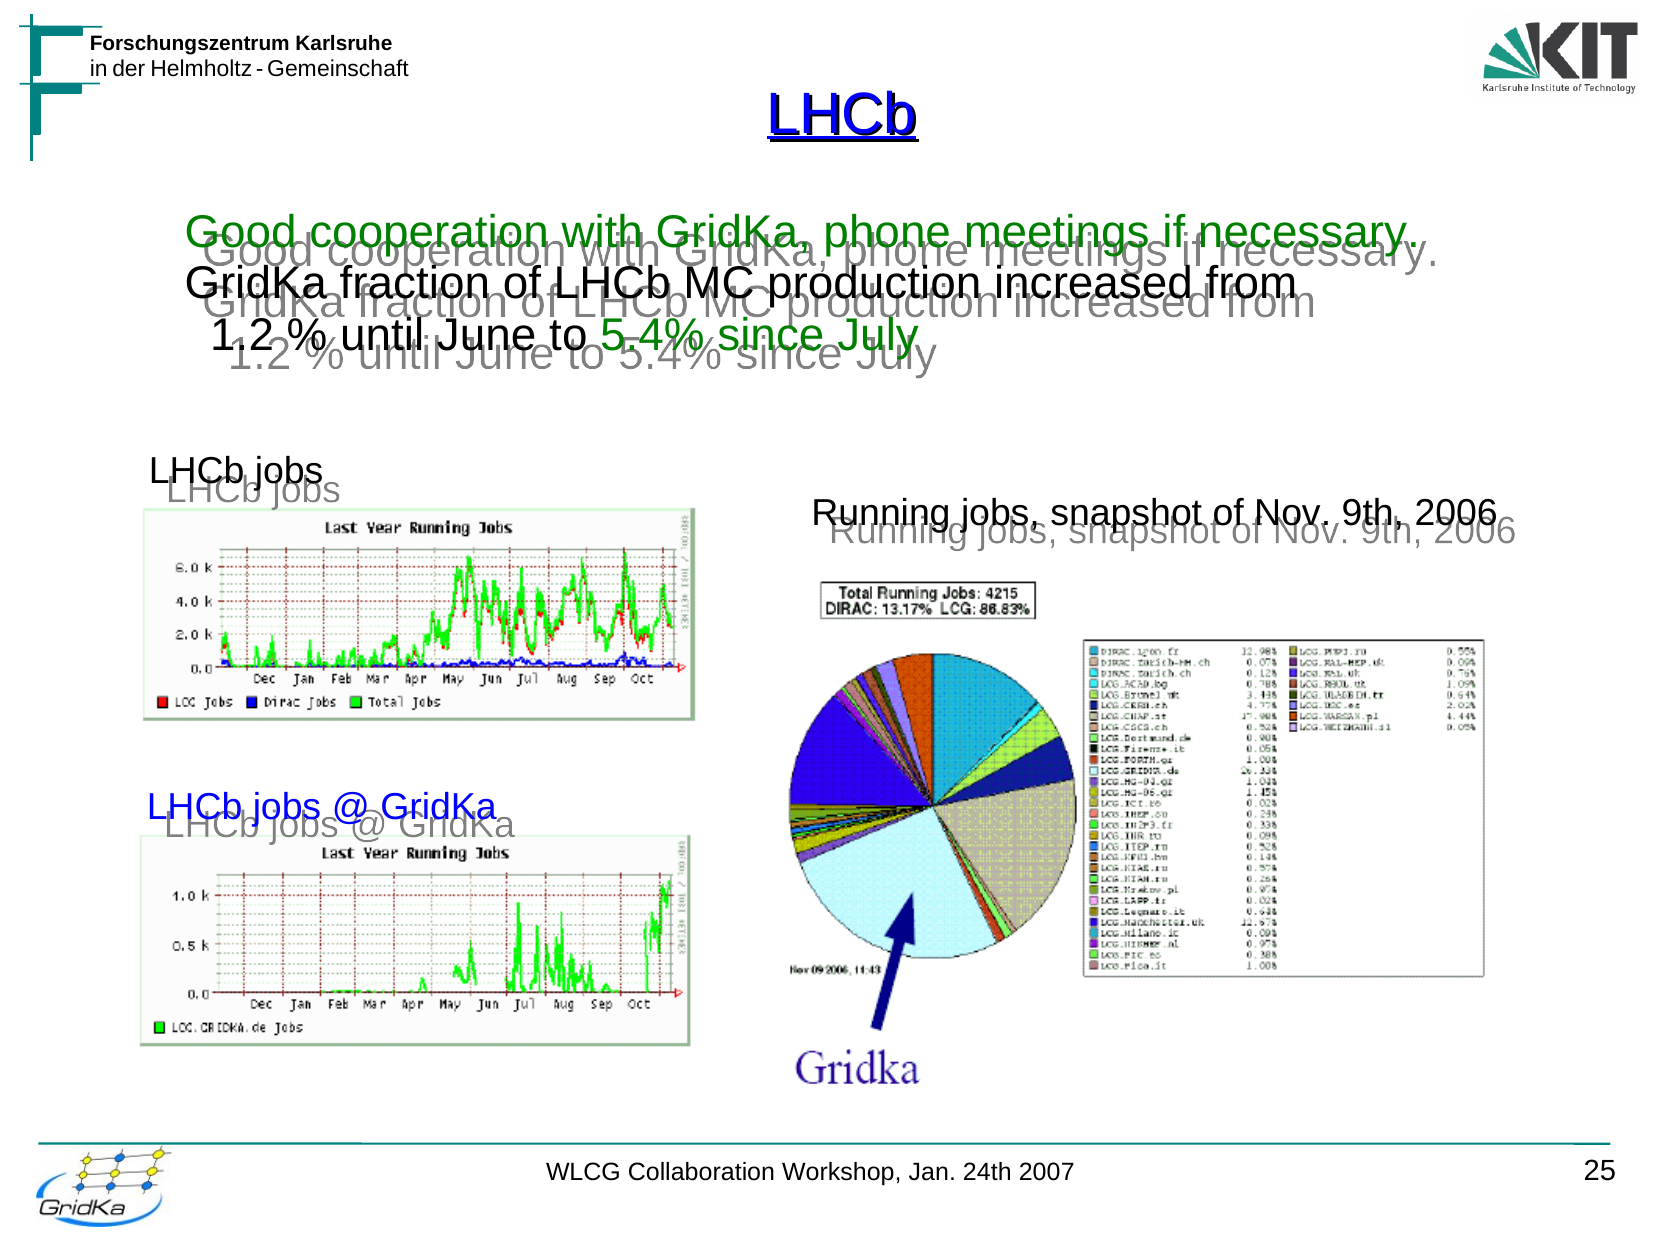

LHCb
 Good cooperation with GridKa, phone meetings if necessary.
 GridKa fraction of LHCb MC production increased from
 1.2 % until June to 5.4% since July
LHCb jobs
Running jobs, snapshot of Nov. 9th, 2006
LHCb jobs @ GridKa